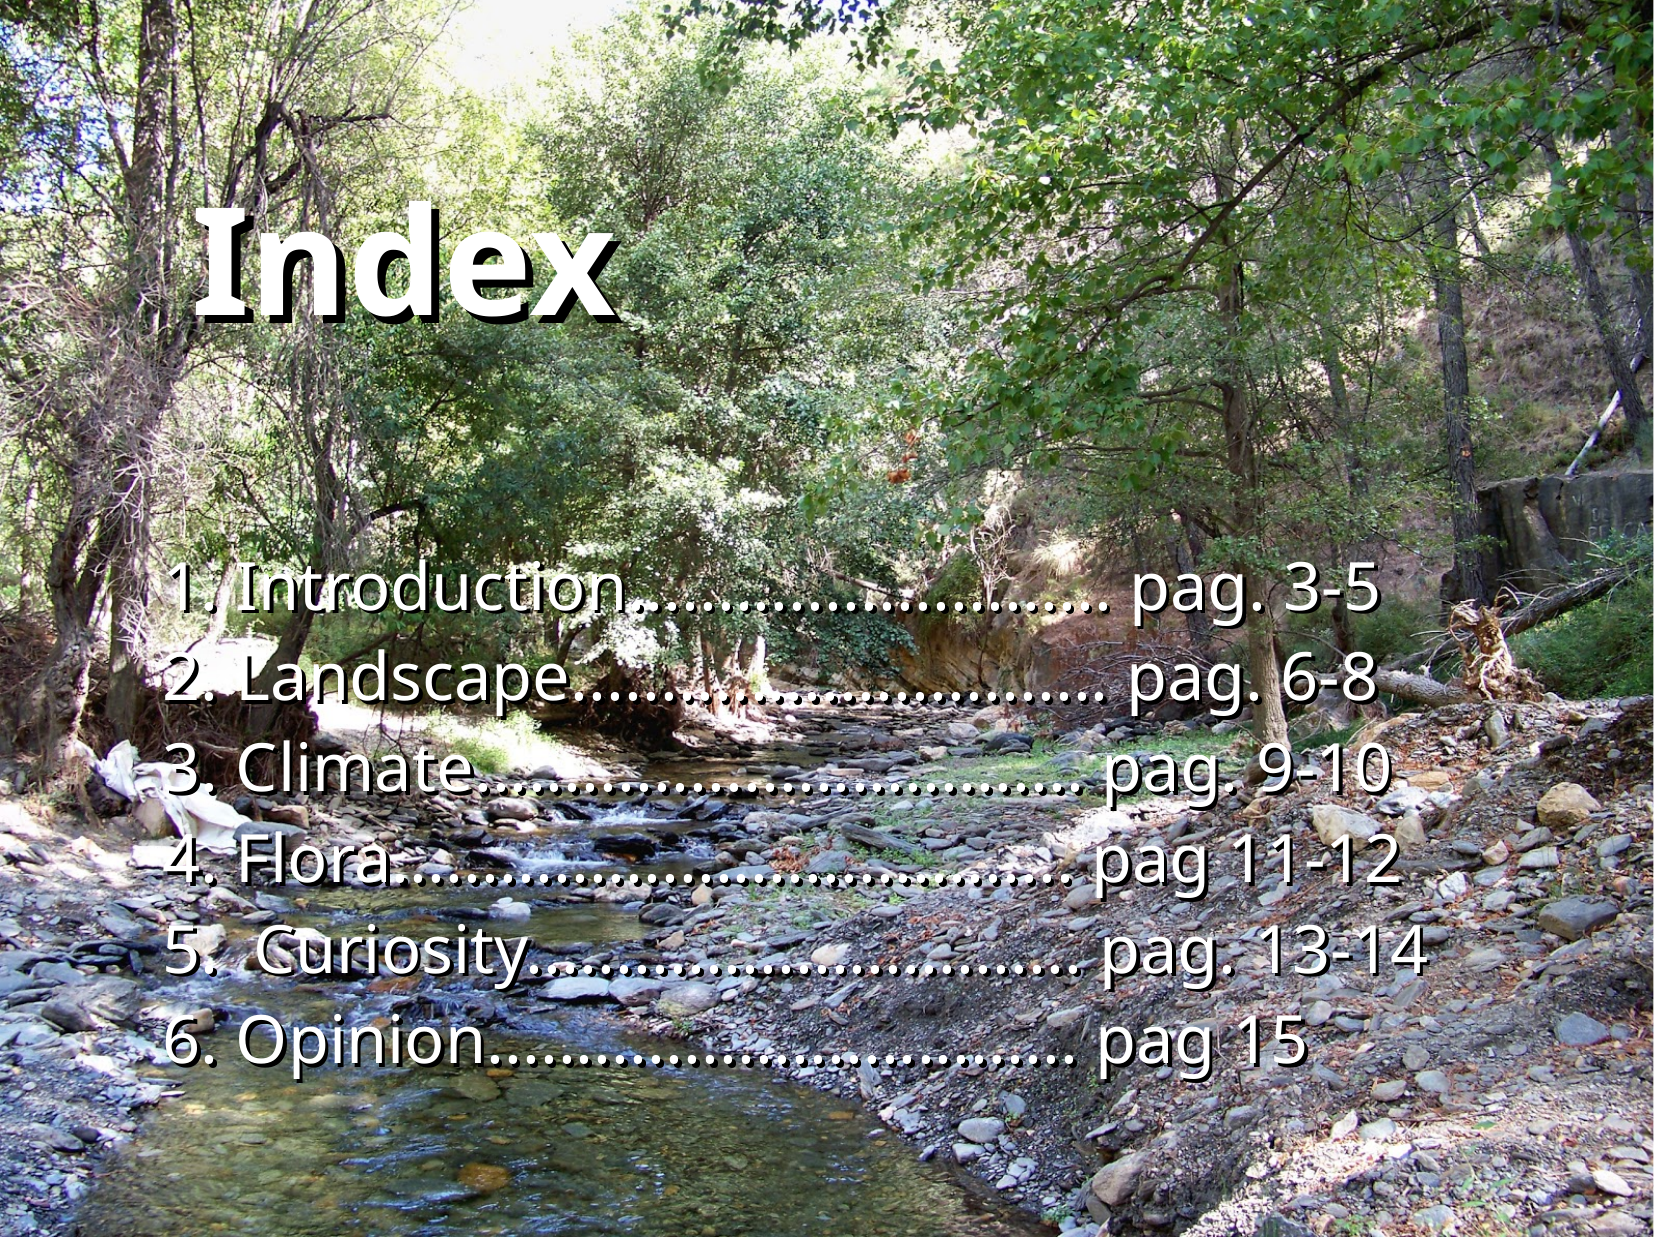

Index
1. Introduction........................... pag. 3-5
2. Landscape.............................. pag. 6-8
3. Climate.................................. pag. 9-10
4. Flora...................................... pag 11-12
5. Curiosity............................... pag. 13-14
6. Opinion................................. pag 15